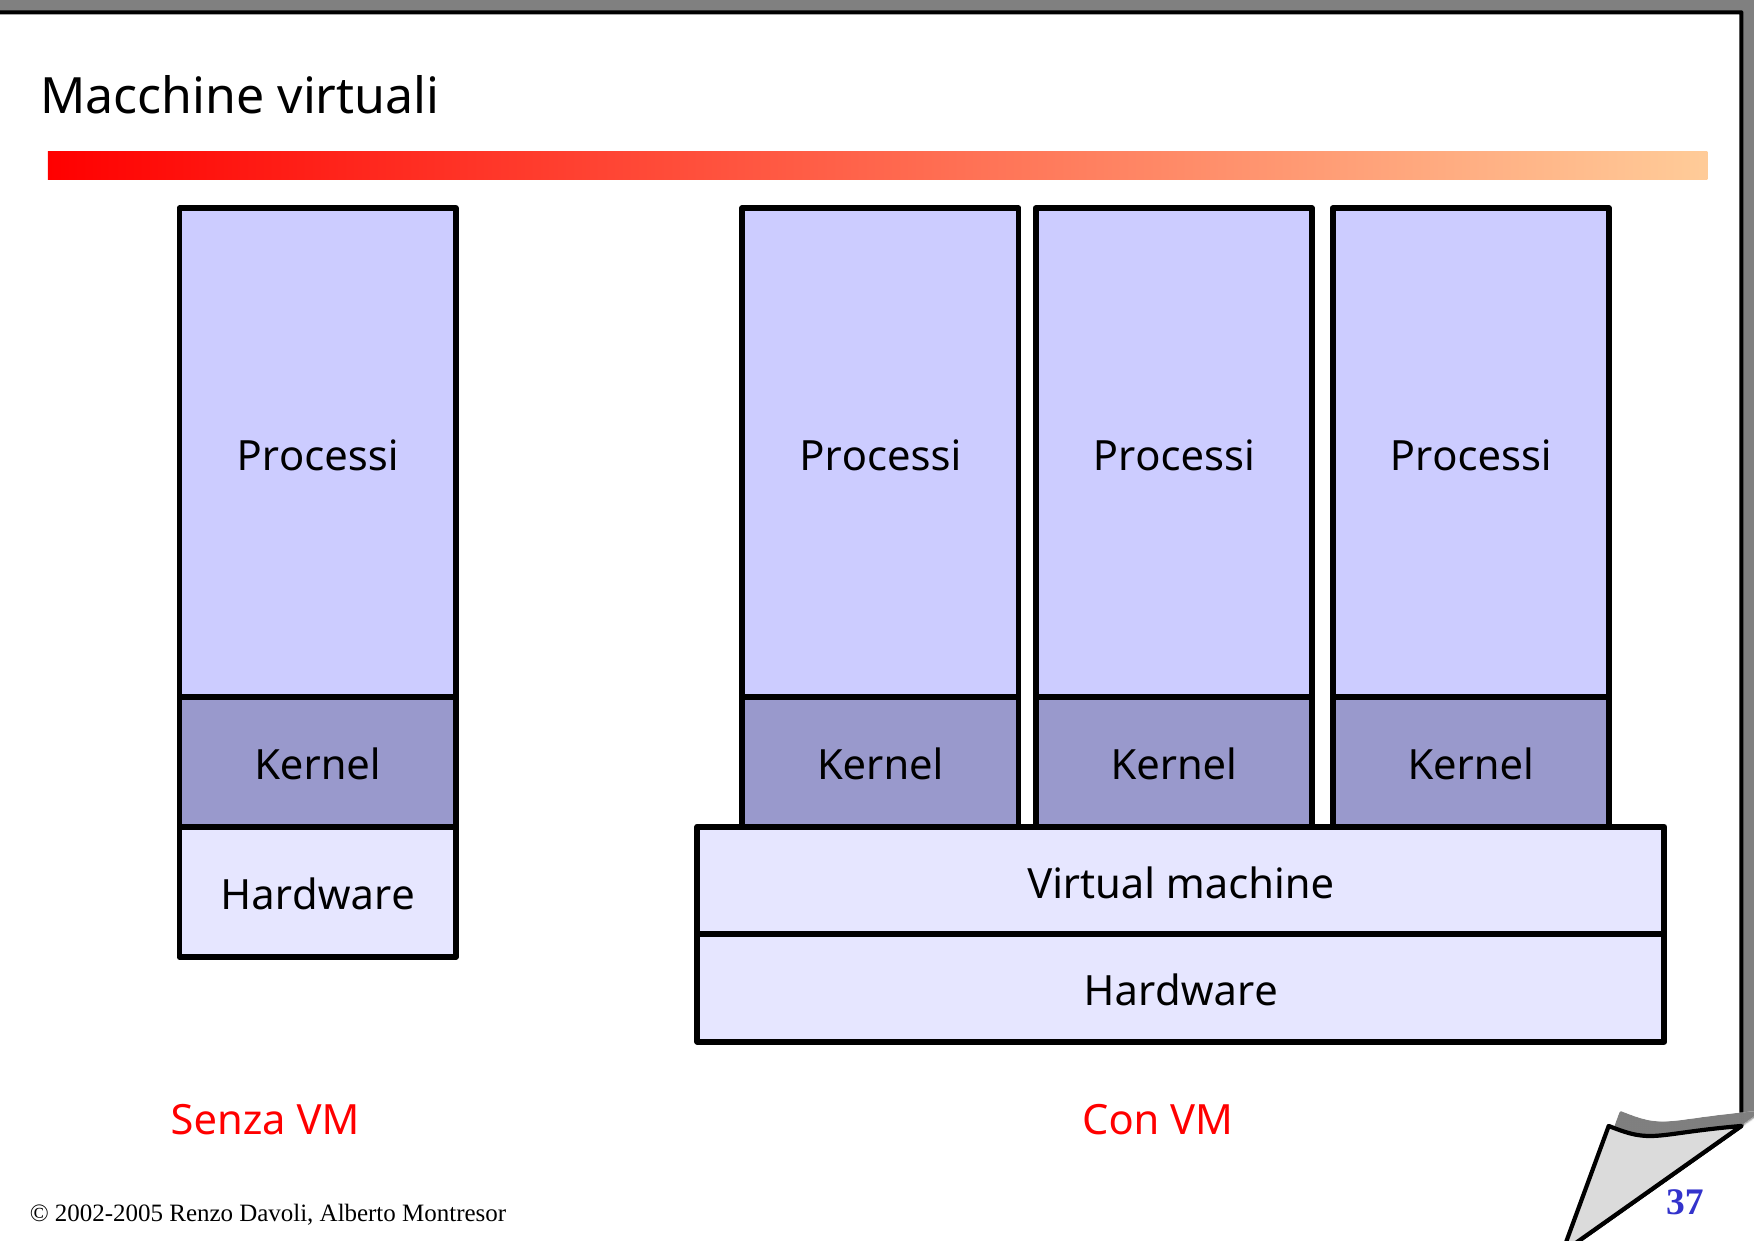

# Macchine virtuali
Processi
Processi
Processi
Processi
Kernel
Kernel
Kernel
Kernel
Hardware
Virtual machine
Hardware
Senza VM
Con VM